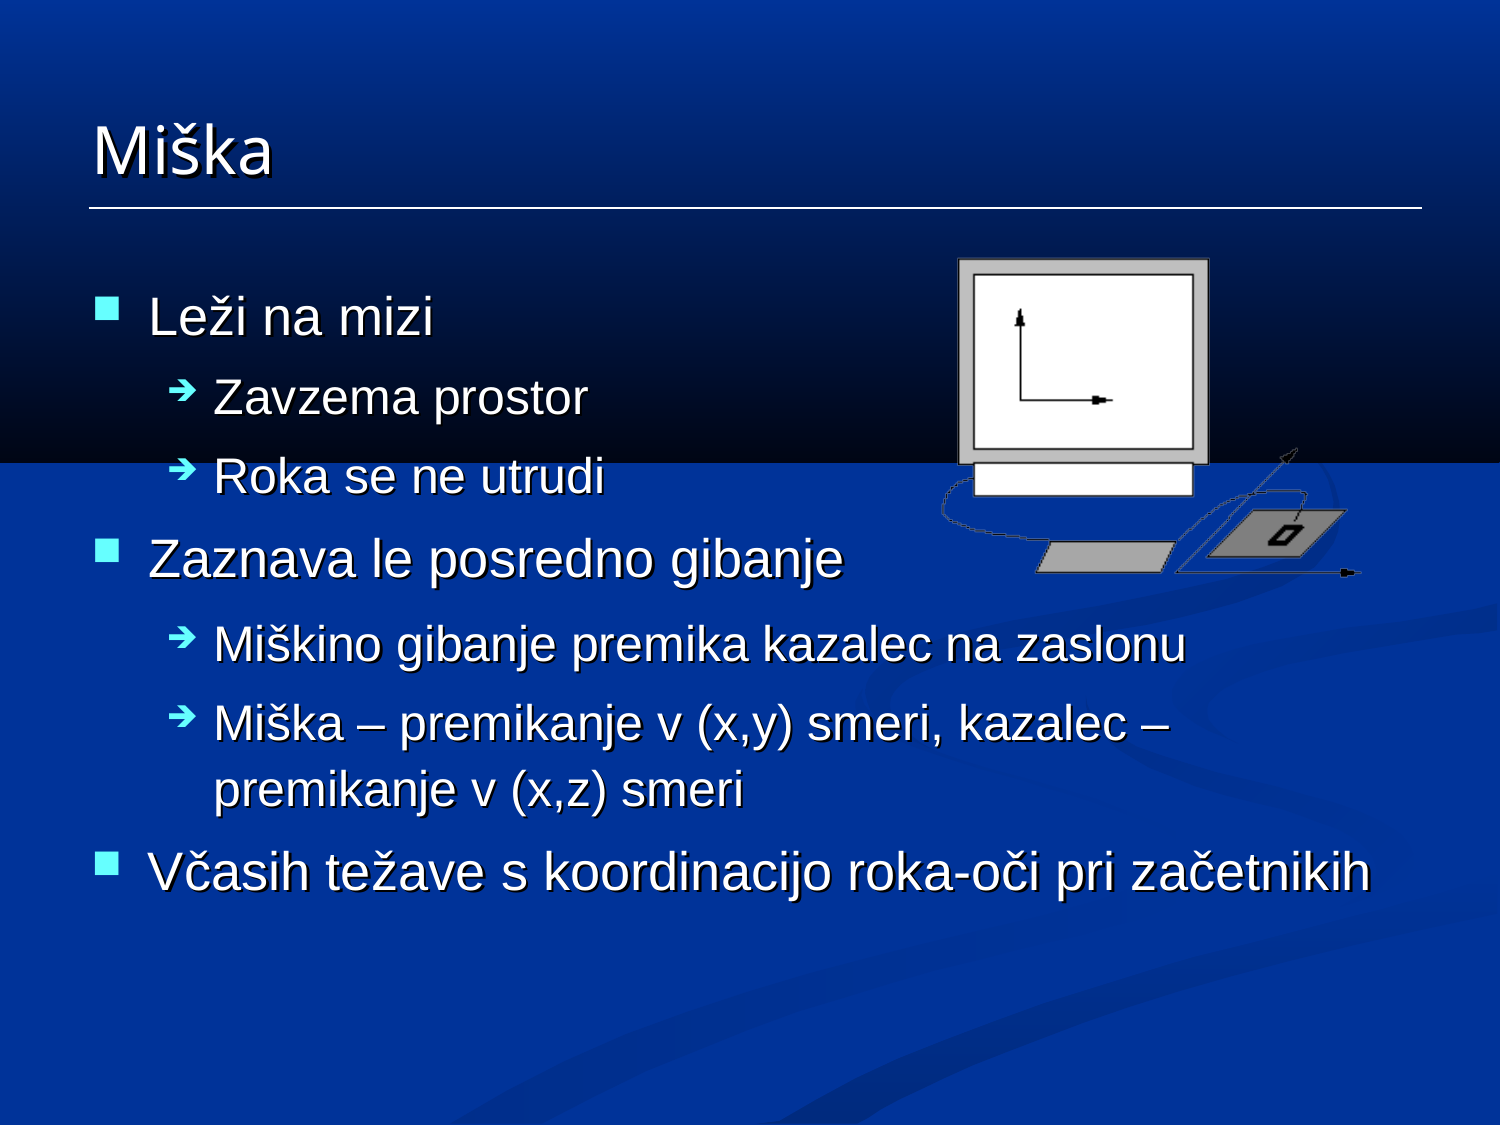

Miška
# Leži na mizi
Zavzema prostor
Roka se ne utrudi
Zaznava le posredno gibanje
Miškino gibanje premika kazalec na zaslonu
Miška – premikanje v (x,y) smeri, kazalec – premikanje v (x,z) smeri
Včasih težave s koordinacijo roka-oči pri začetnikih